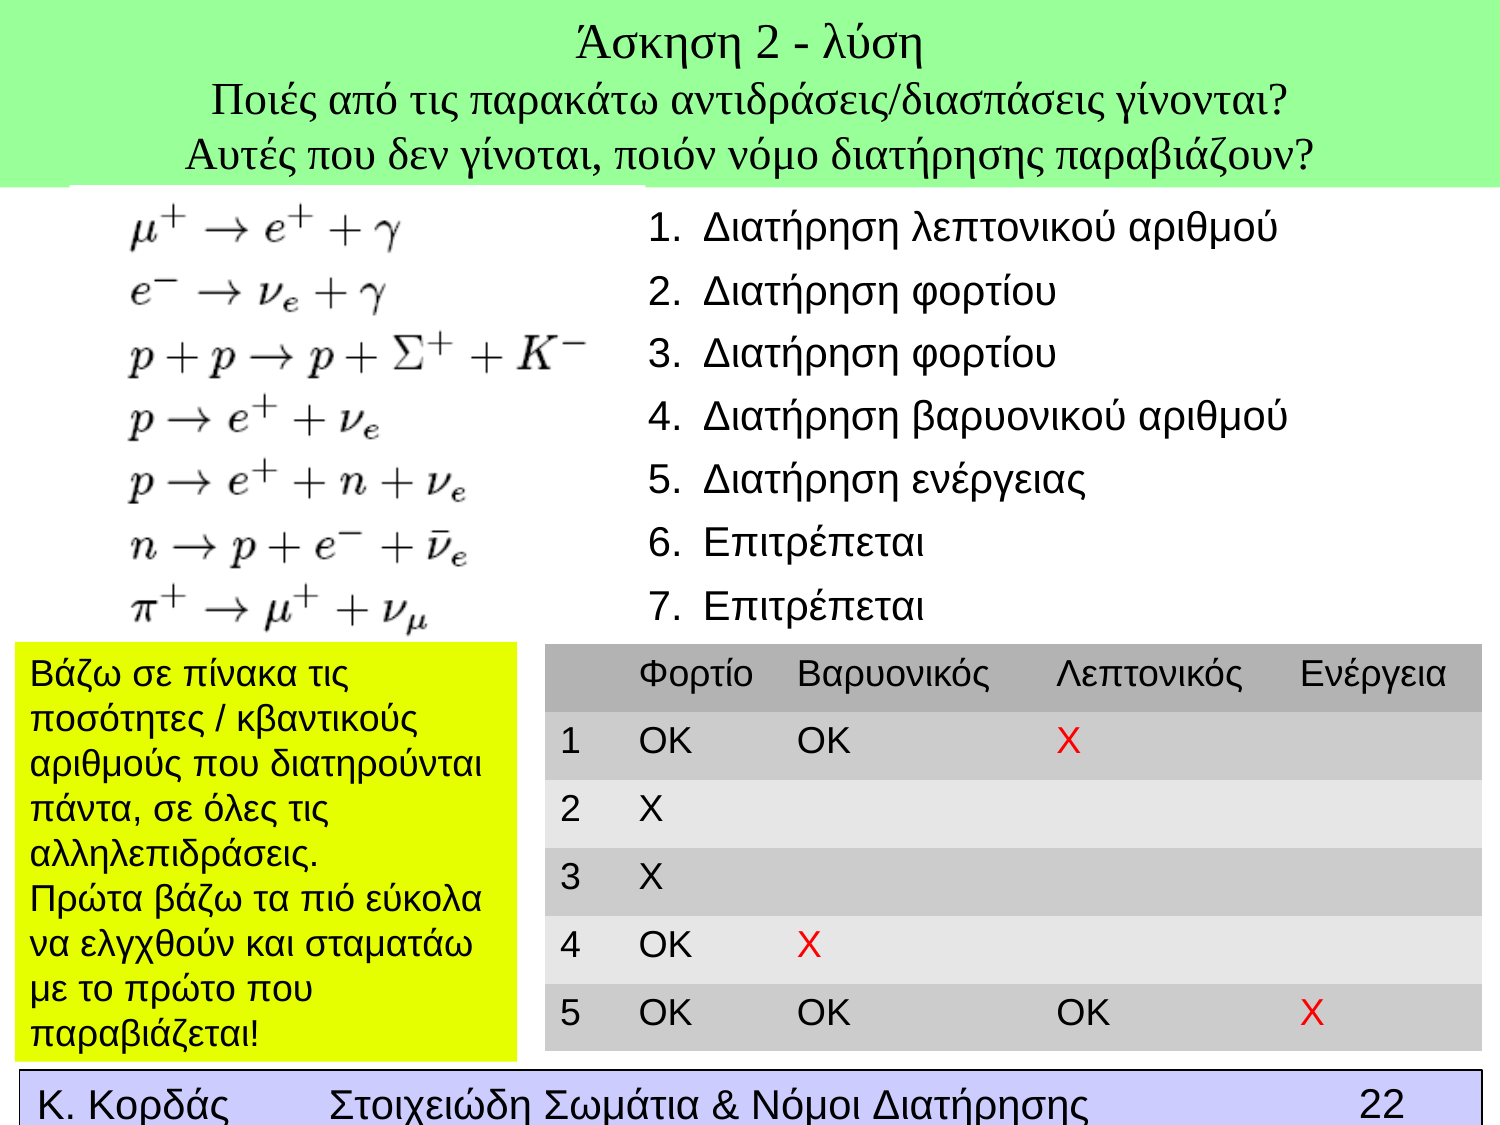

Άσκηση 2 - λύση
Ποιές από τις παρακάτω αντιδράσεις/διασπάσεις γίνονται?
Αυτές που δεν γίνοται, ποιόν νόμο διατήρησης παραβιάζουν?
Διατήρηση λεπτονικού αριθμού
Διατήρηση φορτίου
Διατήρηση φορτίου
Διατήρηση βαρυονικού αριθμού
Διατήρηση ενέργειας
Επιτρέπεται
Επιτρέπεται
Βάζω σε πίνακα τις ποσότητες / κβαντικούς αριθμούς που διατηρούνται πάντα, σε όλες τις αλληλεπιδράσεις.
Πρώτα βάζω τα πιό εύκολα να ελγχθούν και σταματάω με το πρώτο που παραβιάζεται!
| | Φορτίο | Βαρυονικός | Λεπτονικός | Ενέργεια |
| --- | --- | --- | --- | --- |
| 1 | ΟΚ | ΟΚ | Χ | |
| 2 | Χ | | | |
| 3 | Χ | | | |
| 4 | ΟΚ | Χ | | |
| 5 | ΟΚ | ΟΚ | ΟΚ | Χ |
22
Κ. Κορδάς
Στοιχειώδη Σωμάτια & Νόμοι Διατήρησης